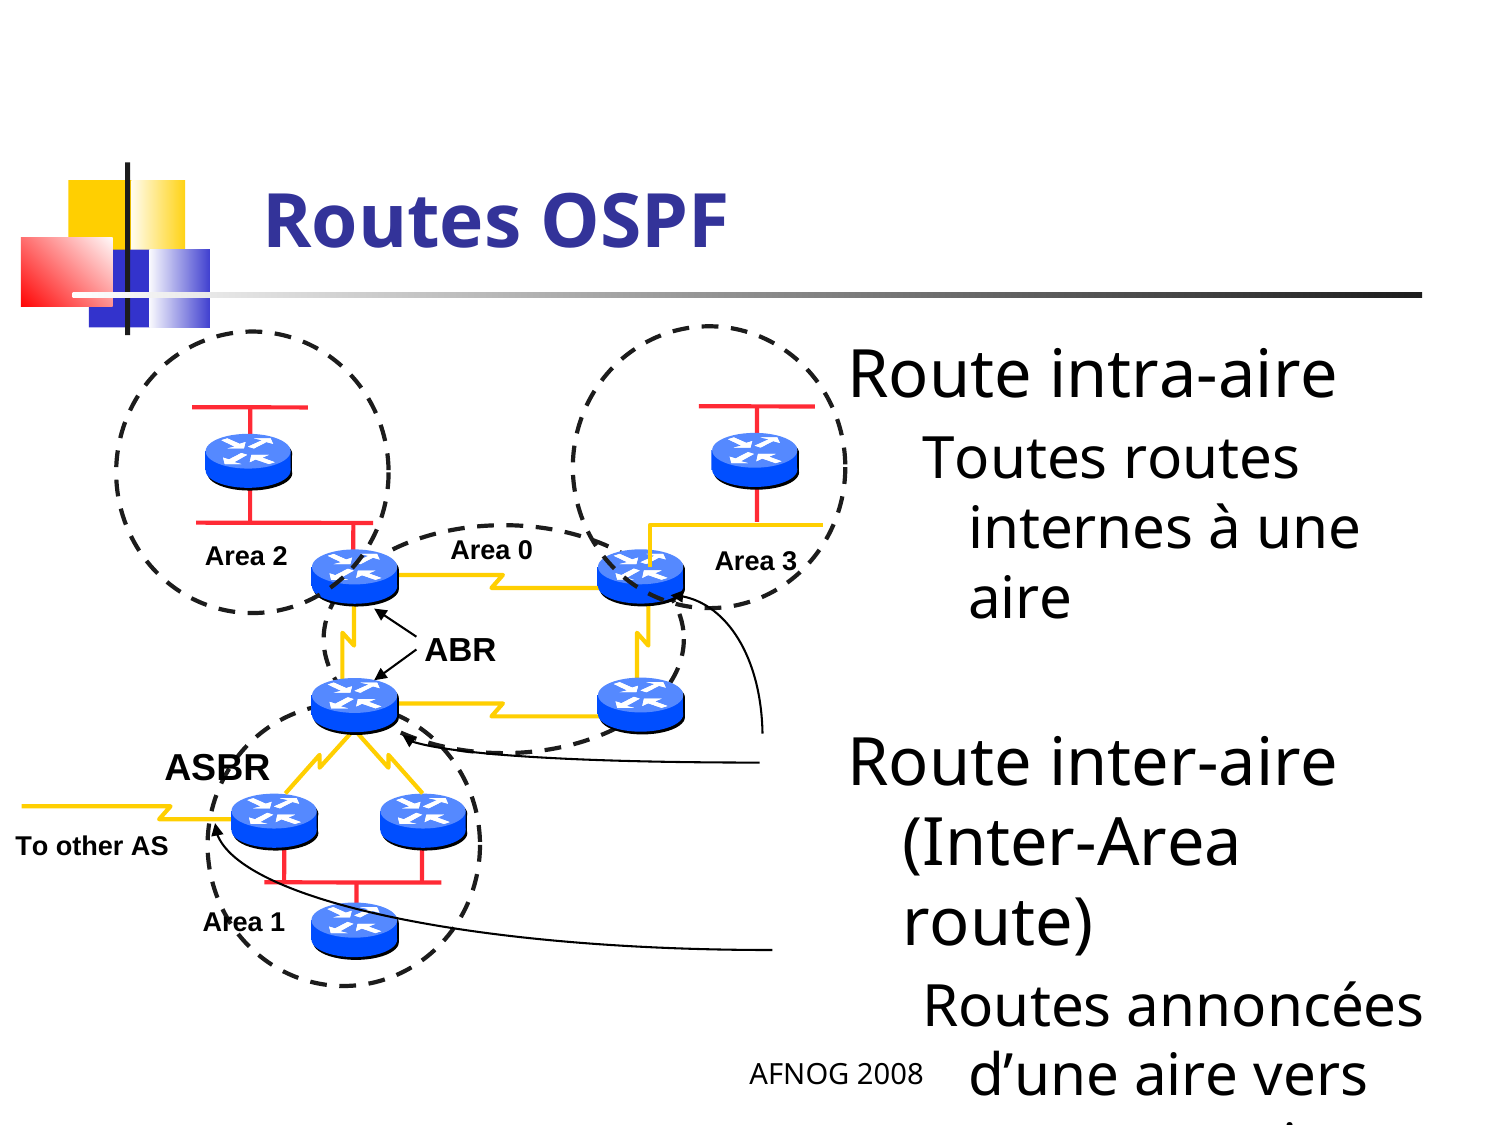

# Routes OSPF
Route intra-aire
Toutes routes internes à une aire
Route inter-aire (Inter-Area route)‏
Routes annoncées d’une aire vers une autre aire par un ABR
Route externe (External route)‏
Routes importés dans OSPF par un autre protocole de routage par un ASBR
Area 0
Area 2
Area 3
ABR
ASBR
To other AS
Area 1
AFNOG 2008